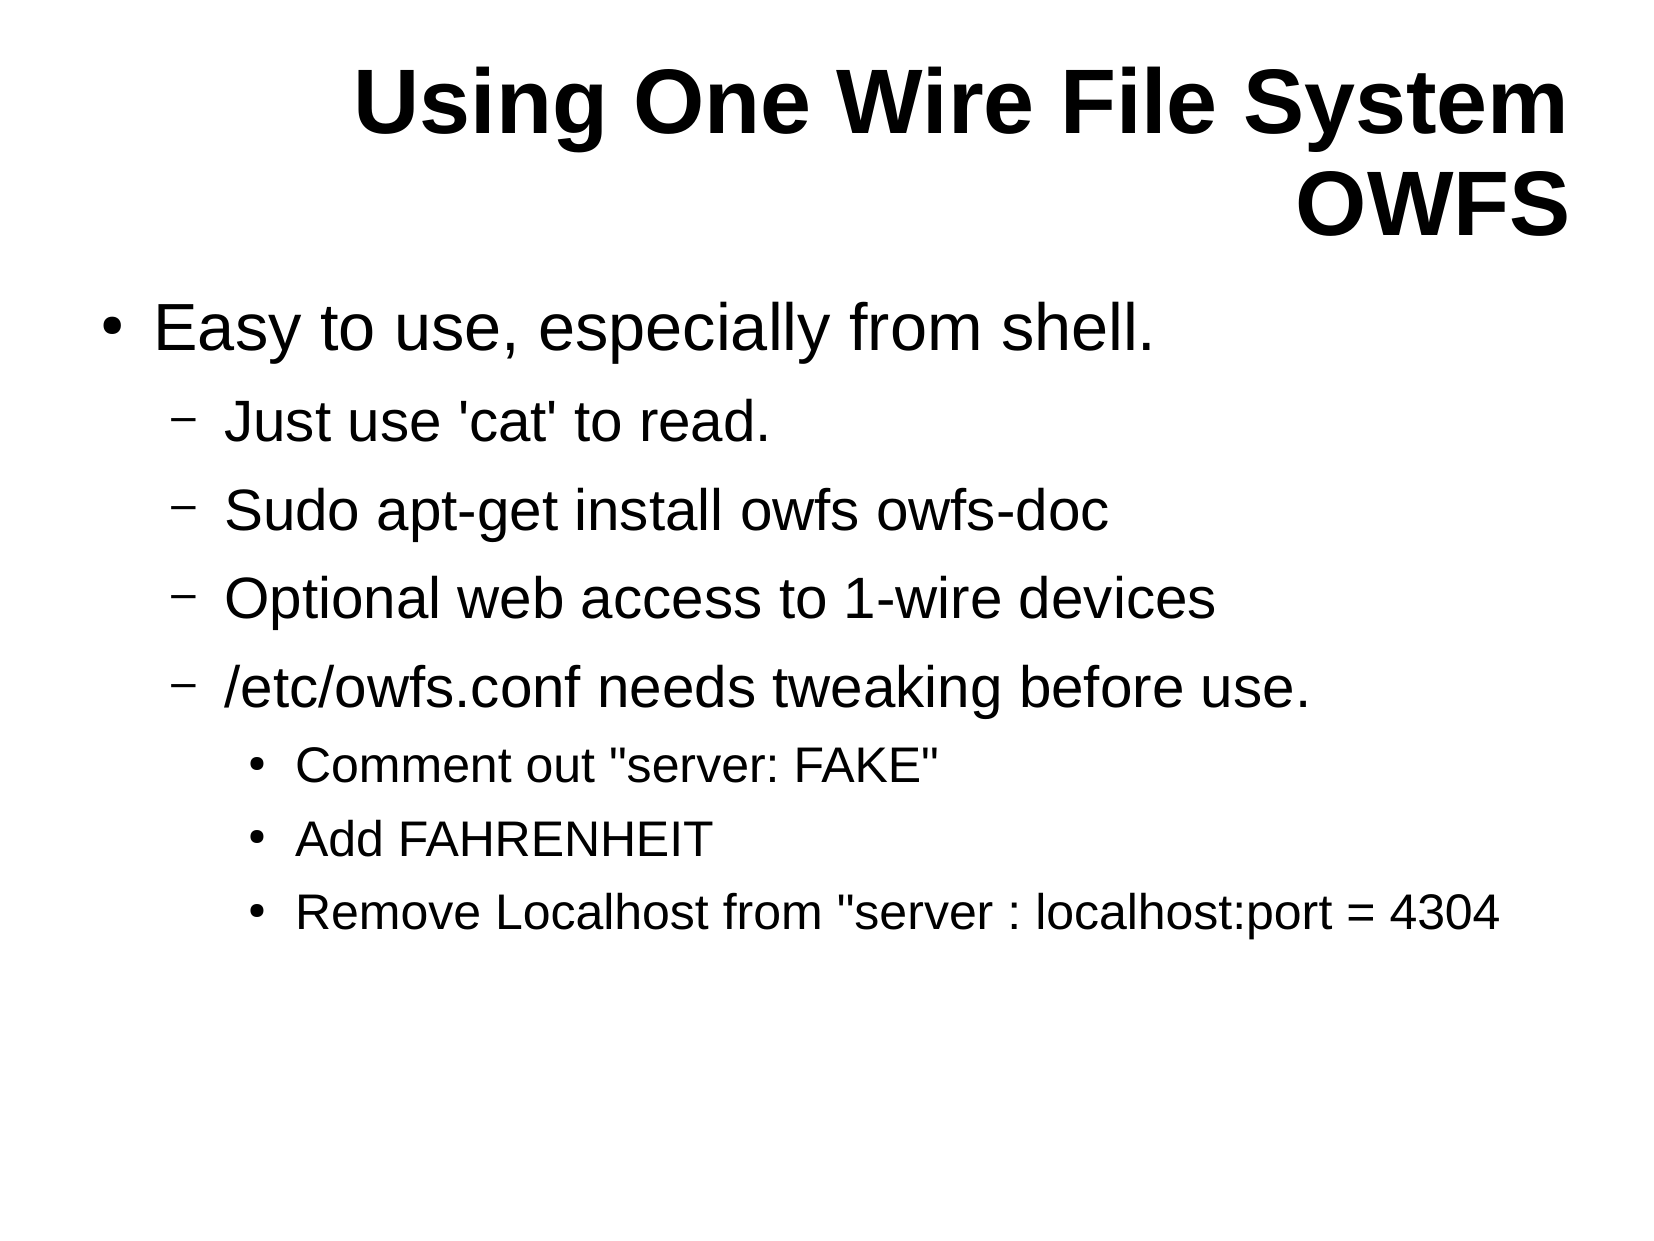

# Using One Wire File System OWFS
Easy to use, especially from shell.
Just use 'cat' to read.
Sudo apt-get install owfs owfs-doc
Optional web access to 1-wire devices
/etc/owfs.conf needs tweaking before use.
Comment out "server: FAKE"
Add FAHRENHEIT
Remove Localhost from "server : localhost:port = 4304